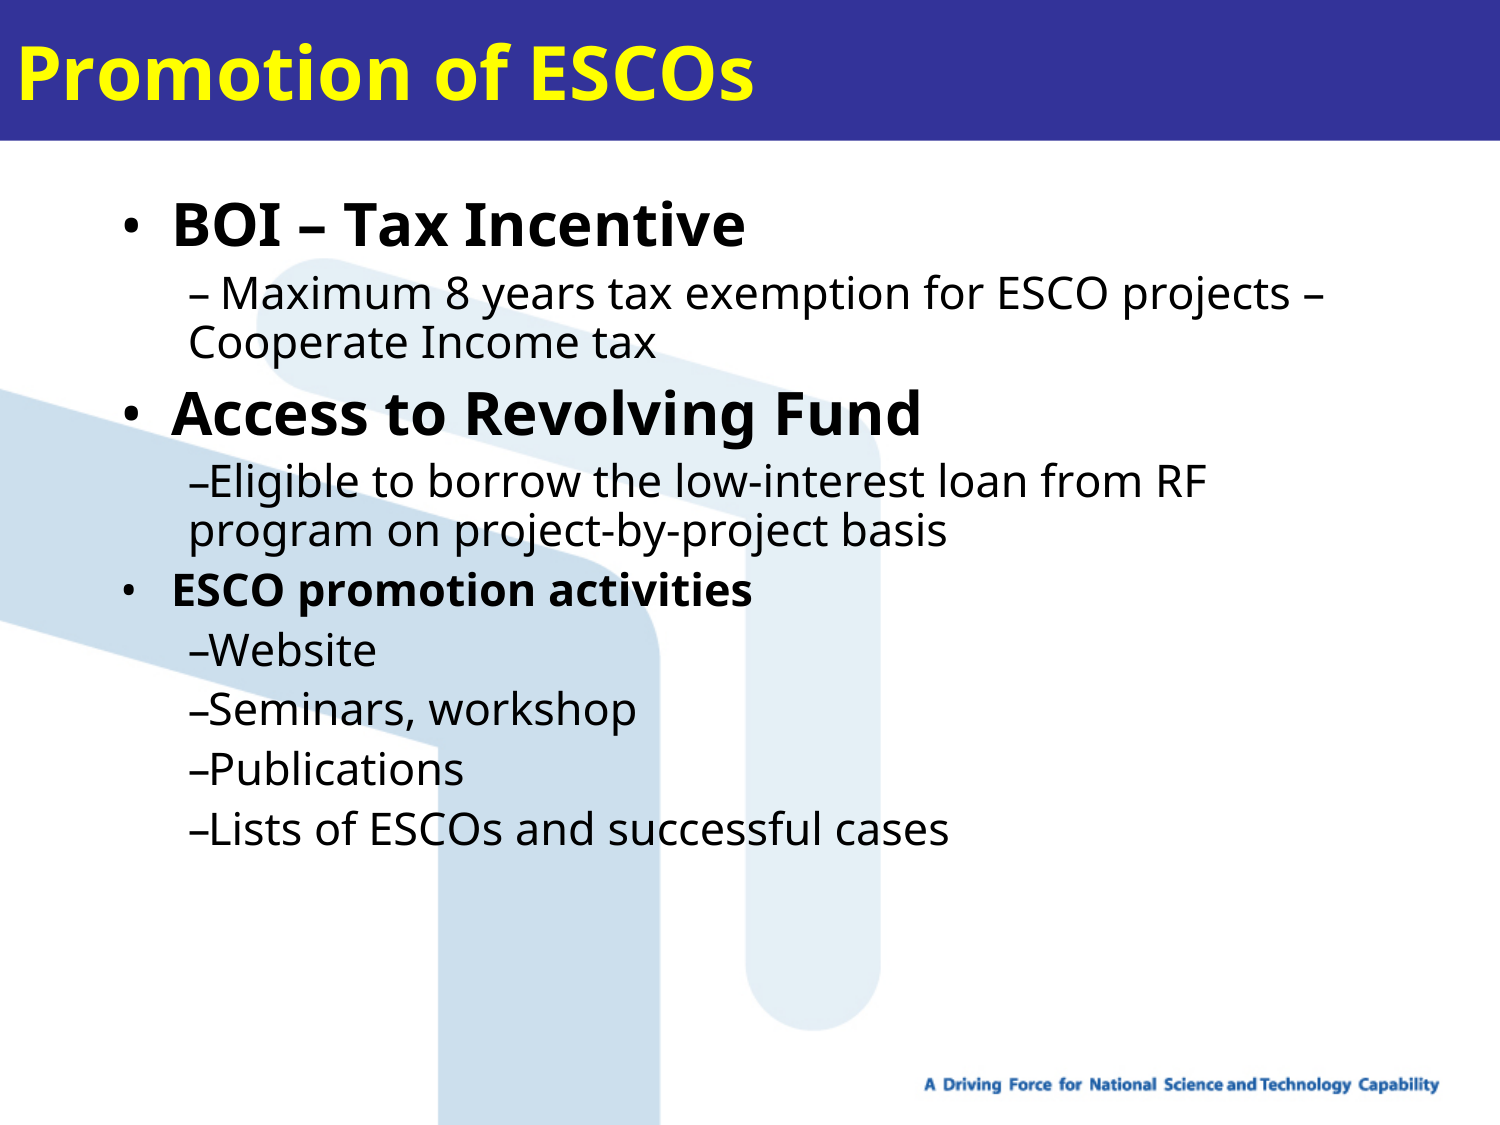

# Promotion of ESCOs
BOI – Tax Incentive
 Maximum 8 years tax exemption for ESCO projects – Cooperate Income tax
Access to Revolving Fund
Eligible to borrow the low-interest loan from RF program on project-by-project basis
ESCO promotion activities
Website
Seminars, workshop
Publications
Lists of ESCOs and successful cases